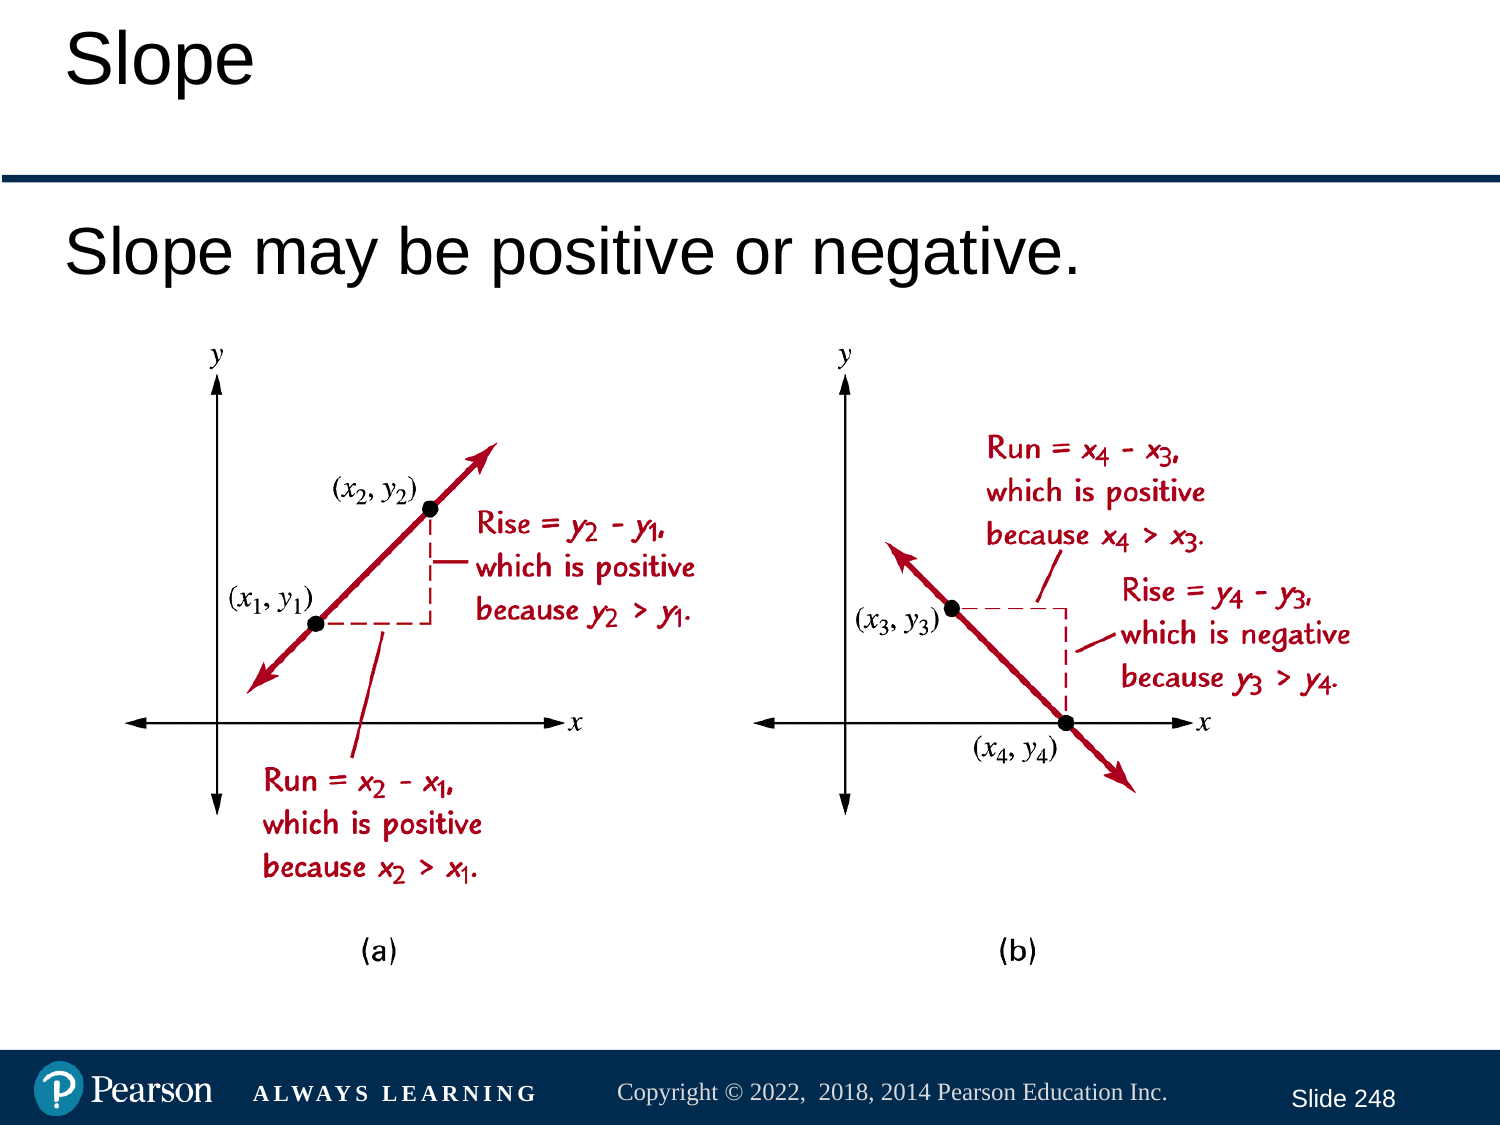

# Slope
Slope may be positive or negative.